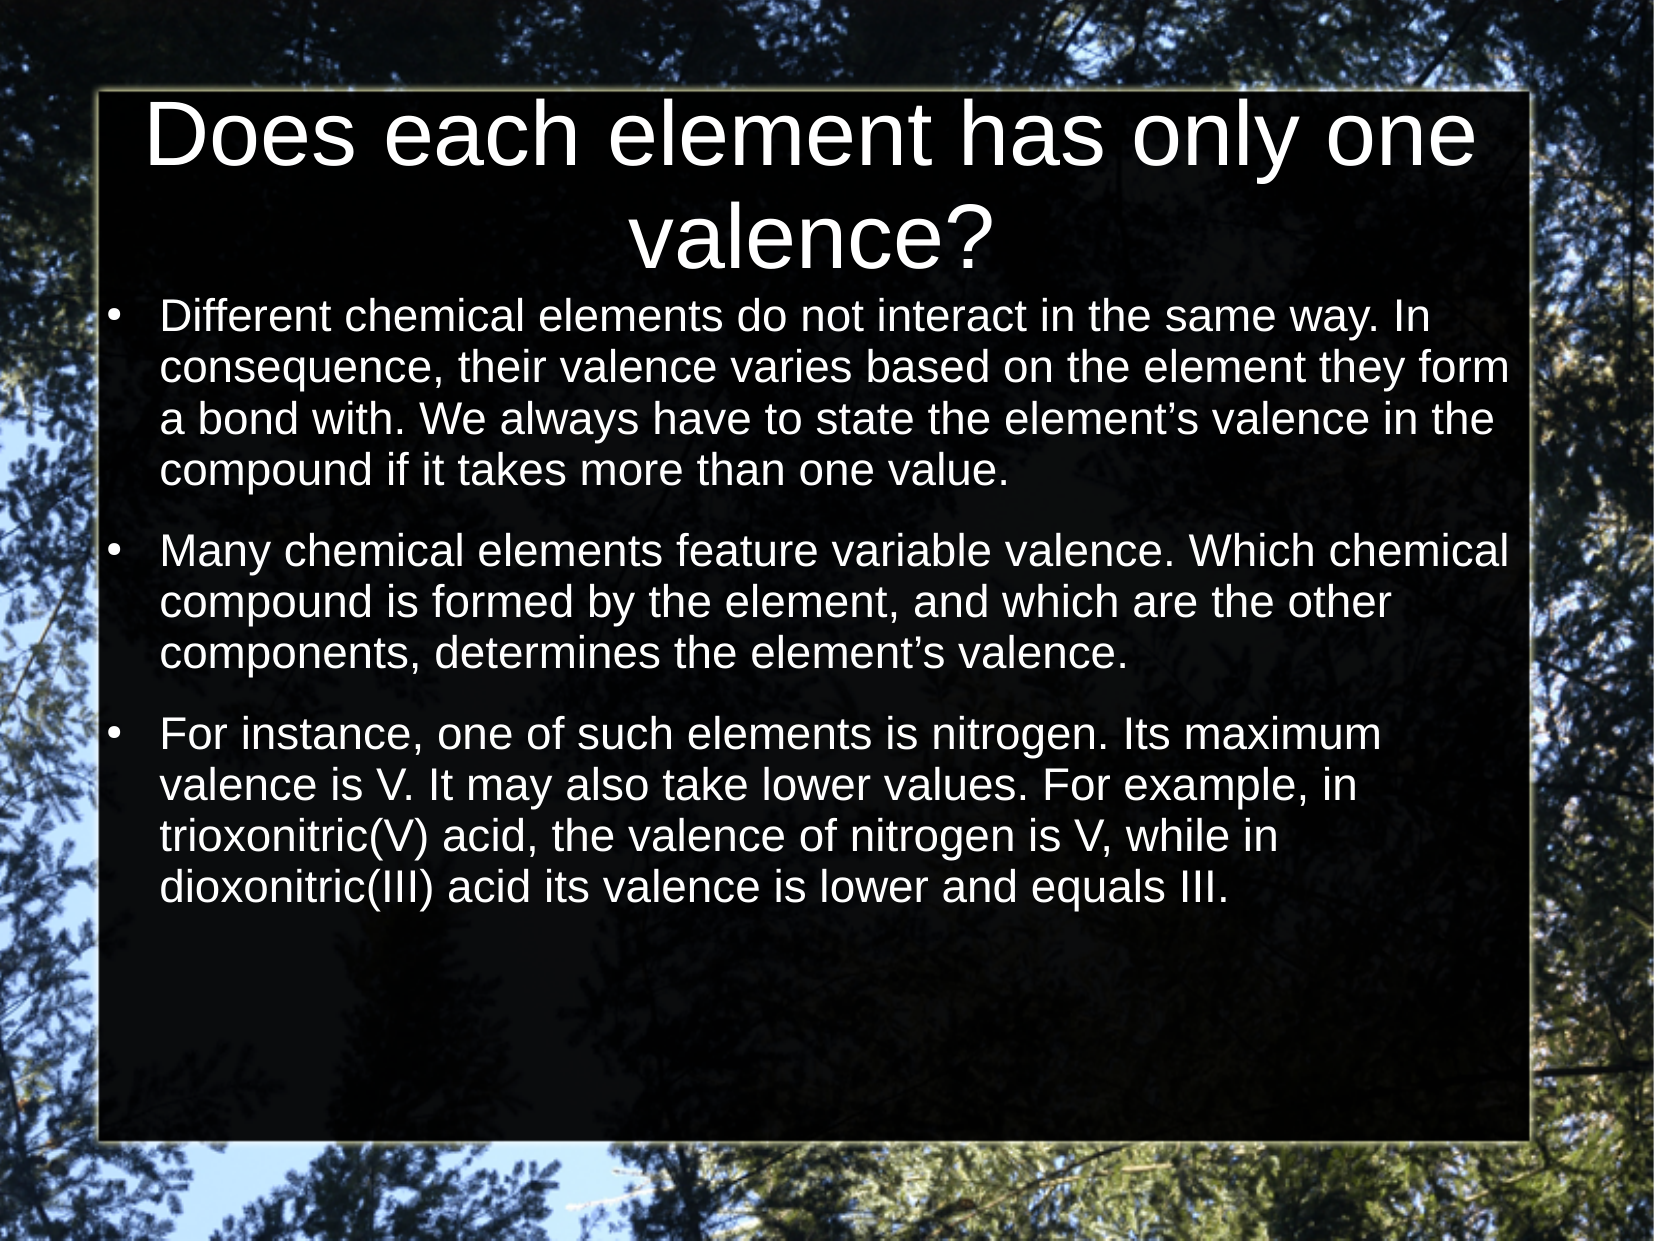

# Does each element has only one valence?
Different chemical elements do not interact in the same way. In consequence, their valence varies based on the element they form a bond with. We always have to state the element’s valence in the compound if it takes more than one value.
Many chemical elements feature variable valence. Which chemical compound is formed by the element, and which are the other components, determines the element’s valence.
For instance, one of such elements is nitrogen. Its maximum valence is V. It may also take lower values. For example, in trioxonitric(V) acid, the valence of nitrogen is V, while in dioxonitric(III) acid its valence is lower and equals III.